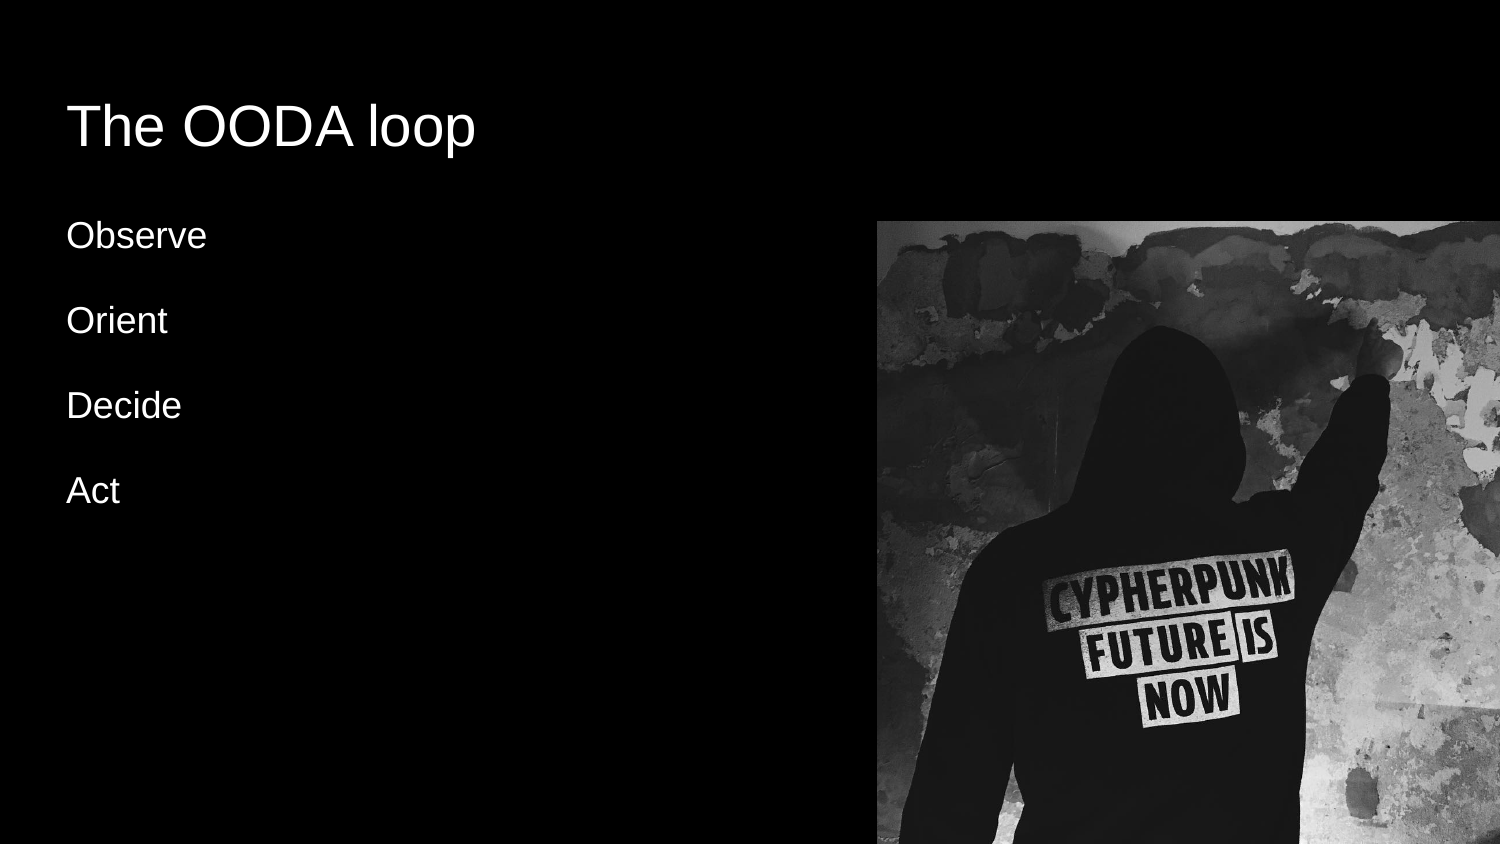

# The OODA loop
Observe
Orient
Decide
Act